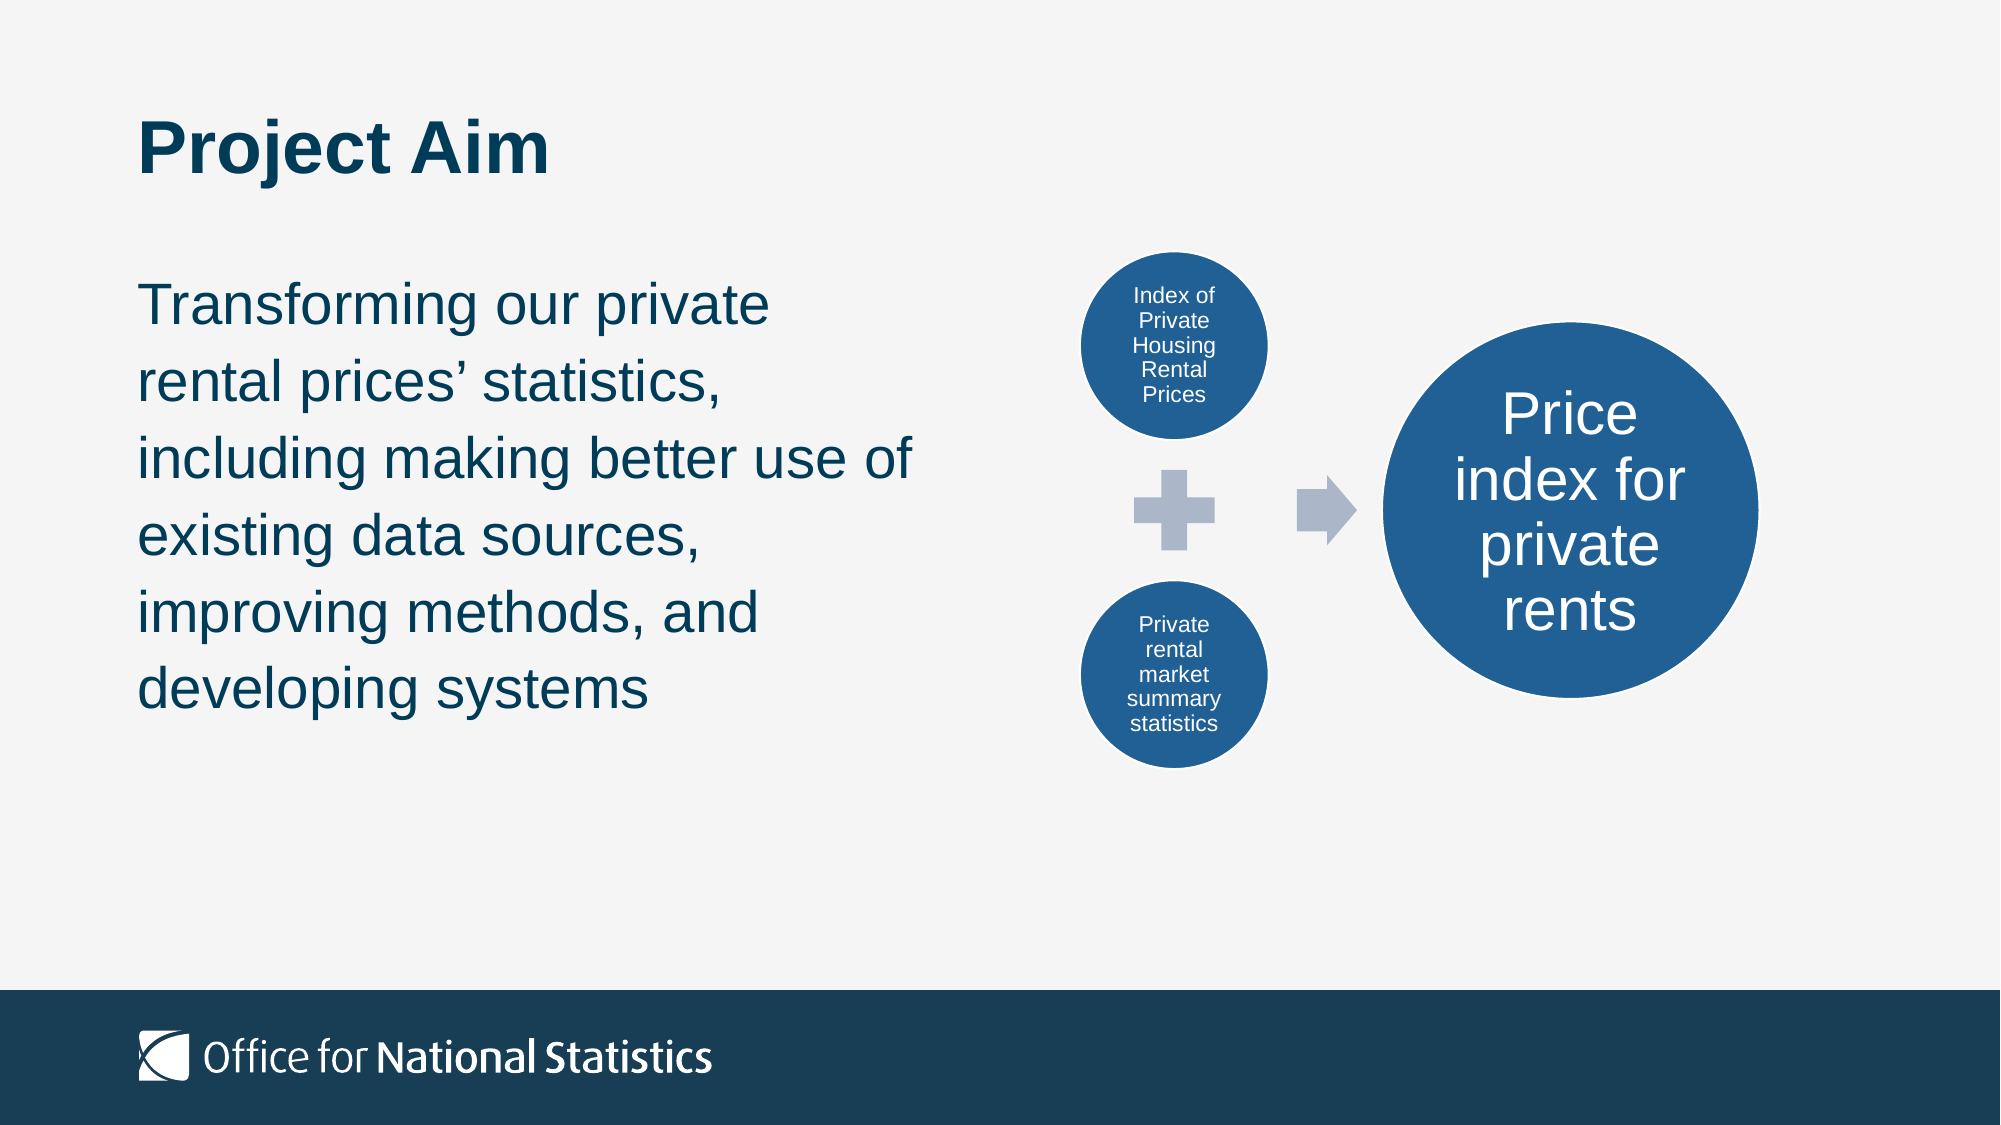

# Project Aim
Index of Private Housing Rental Prices
Price index for private rents
Private rental market summary statistics
Transforming our private rental prices’ statistics, including making better use of existing data sources, improving methods, and developing systems